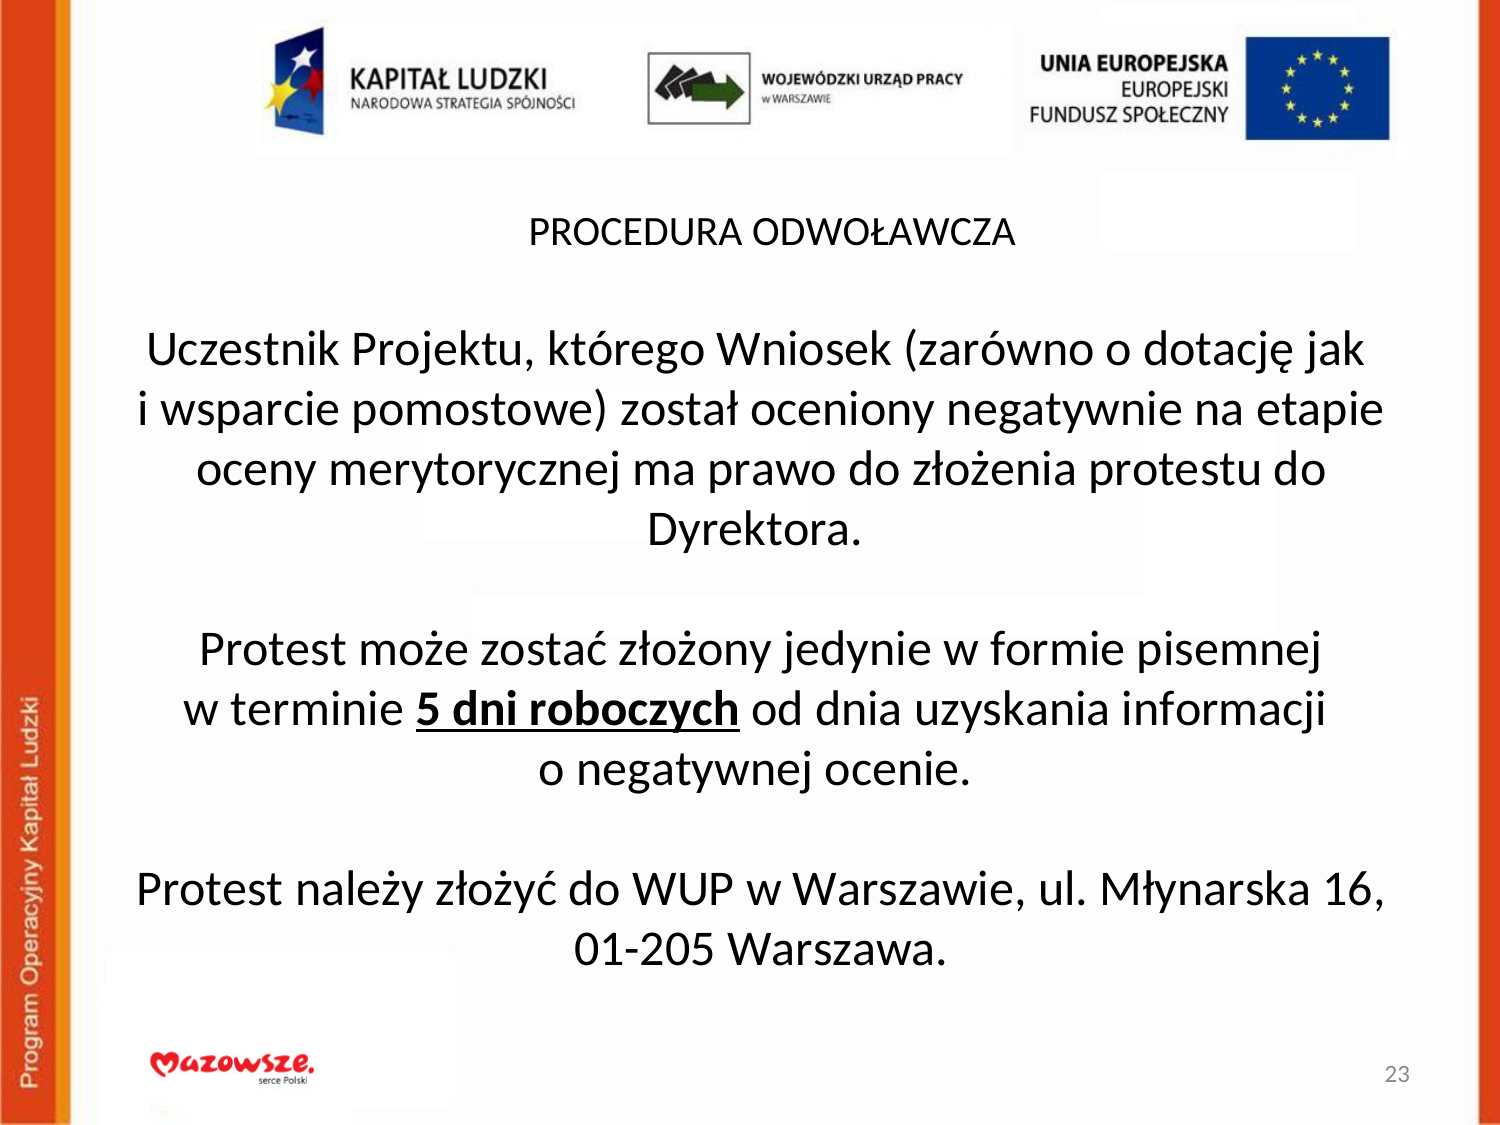

PROCEDURA ODWOŁAWCZA
# Uczestnik Projektu, którego Wniosek (zarówno o dotację jak i wsparcie pomostowe) został oceniony negatywnie na etapie oceny merytorycznej ma prawo do złożenia protestu do Dyrektora. Protest może zostać złożony jedynie w formie pisemnej w terminie 5 dni roboczych od dnia uzyskania informacji o negatywnej ocenie. Protest należy złożyć do WUP w Warszawie, ul. Młynarska 16, 01-205 Warszawa.